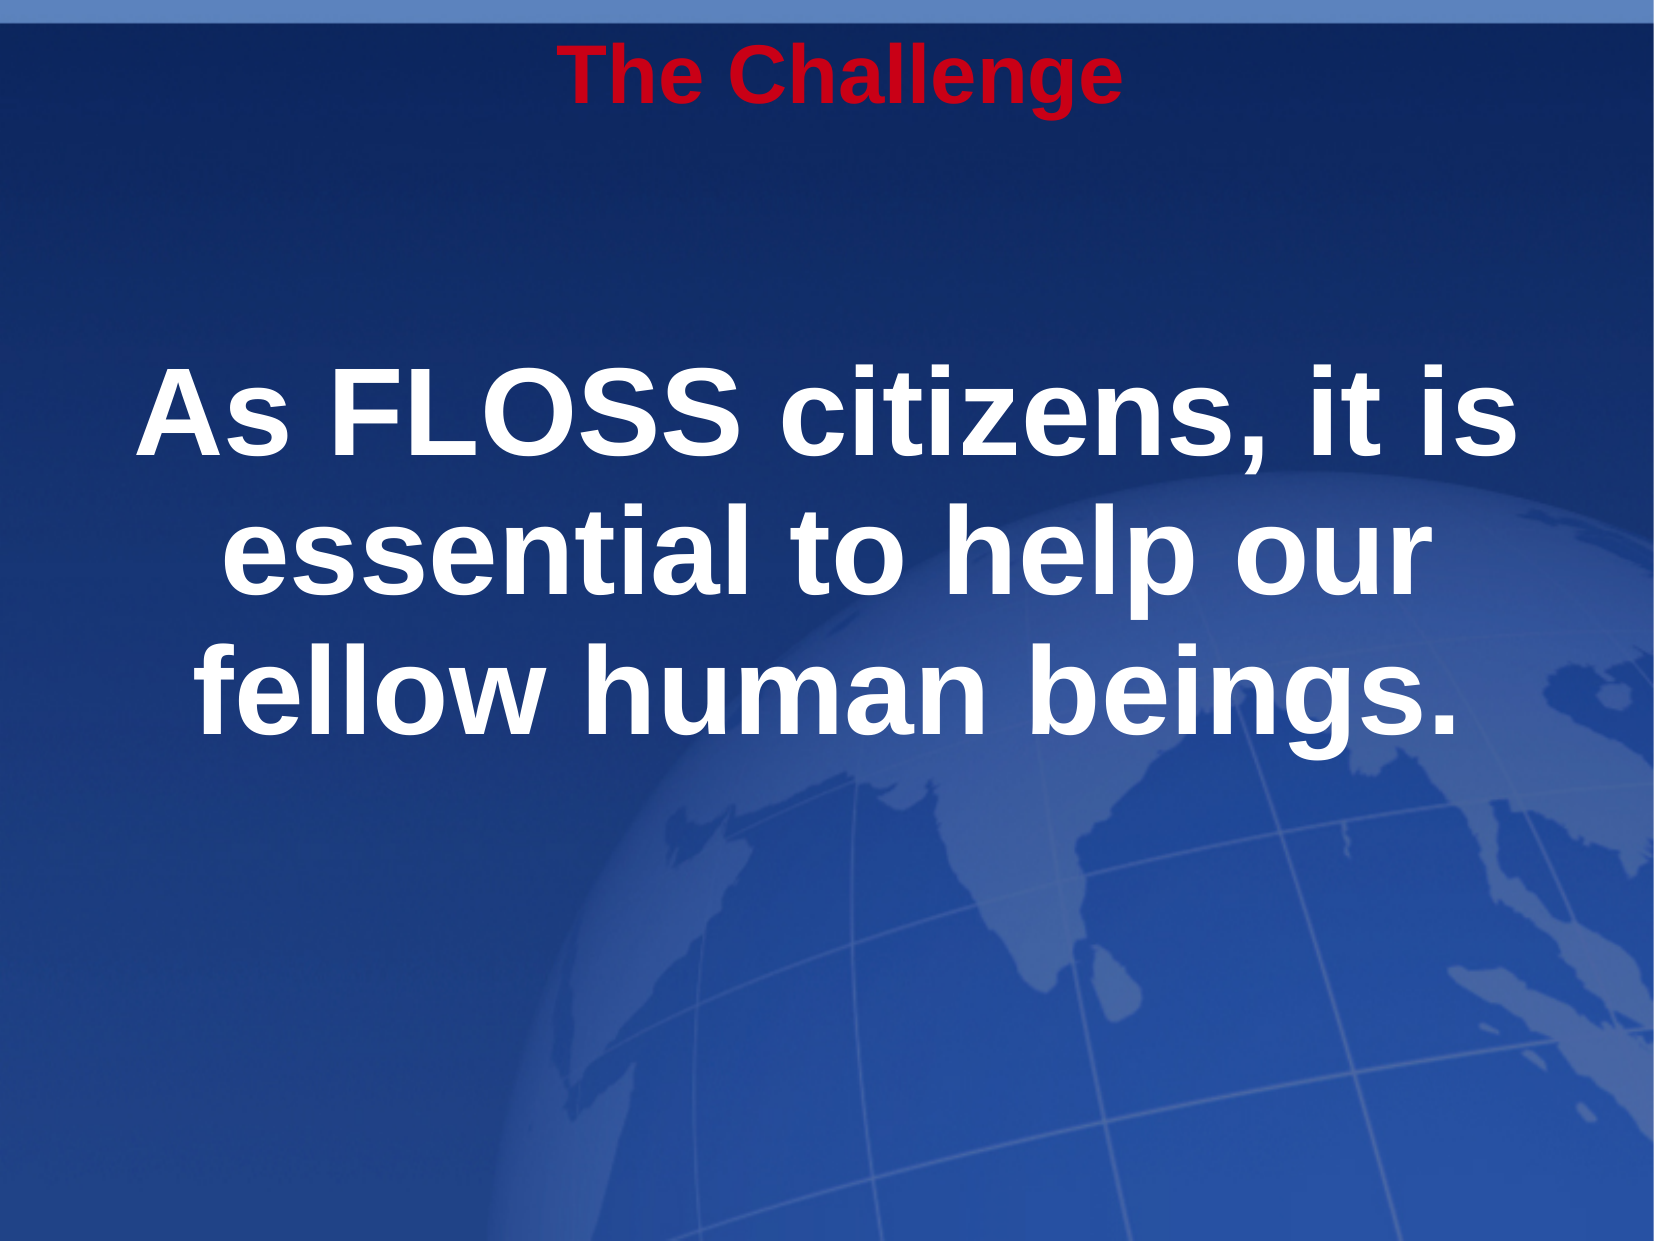

The Challenge
As FLOSS citizens, it is essential to help our fellow human beings.